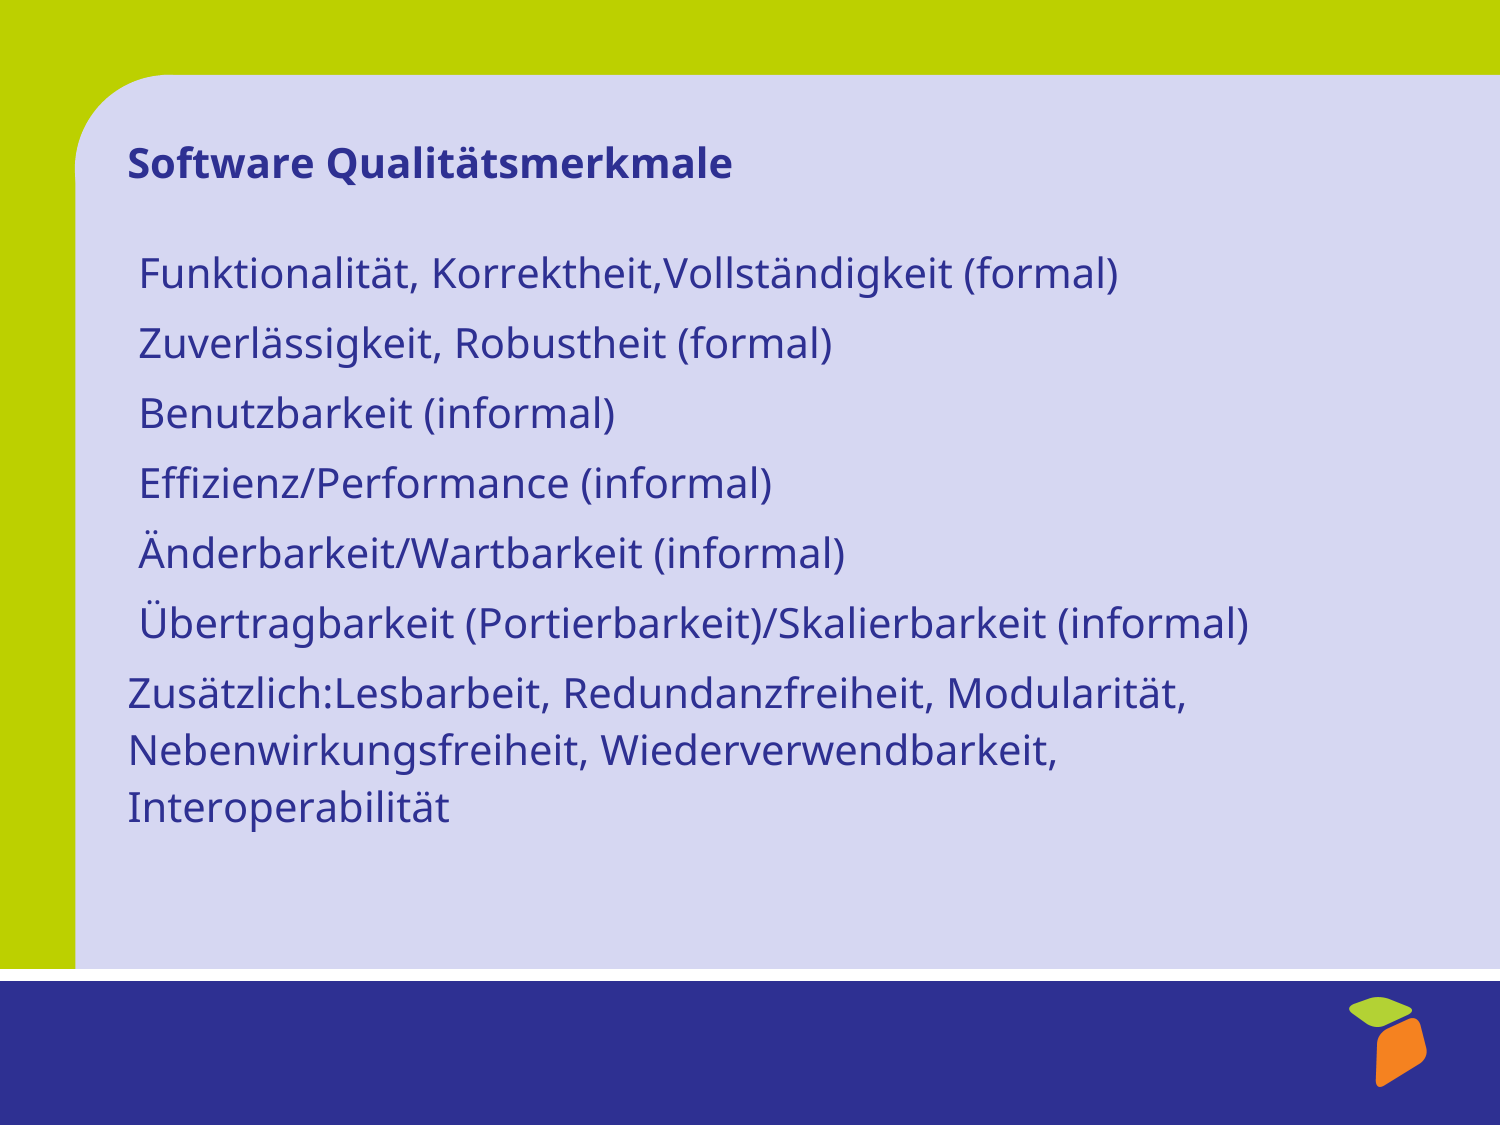

# Software Qualitätsmerkmale
 Funktionalität, Korrektheit,Vollständigkeit (formal)
 Zuverlässigkeit, Robustheit (formal)
 Benutzbarkeit (informal)
 Effizienz/Performance (informal)
 Änderbarkeit/Wartbarkeit (informal)
 Übertragbarkeit (Portierbarkeit)/Skalierbarkeit (informal)
Zusätzlich:Lesbarbeit, Redundanzfreiheit, Modularität, Nebenwirkungsfreiheit, Wiederverwendbarkeit, Interoperabilität